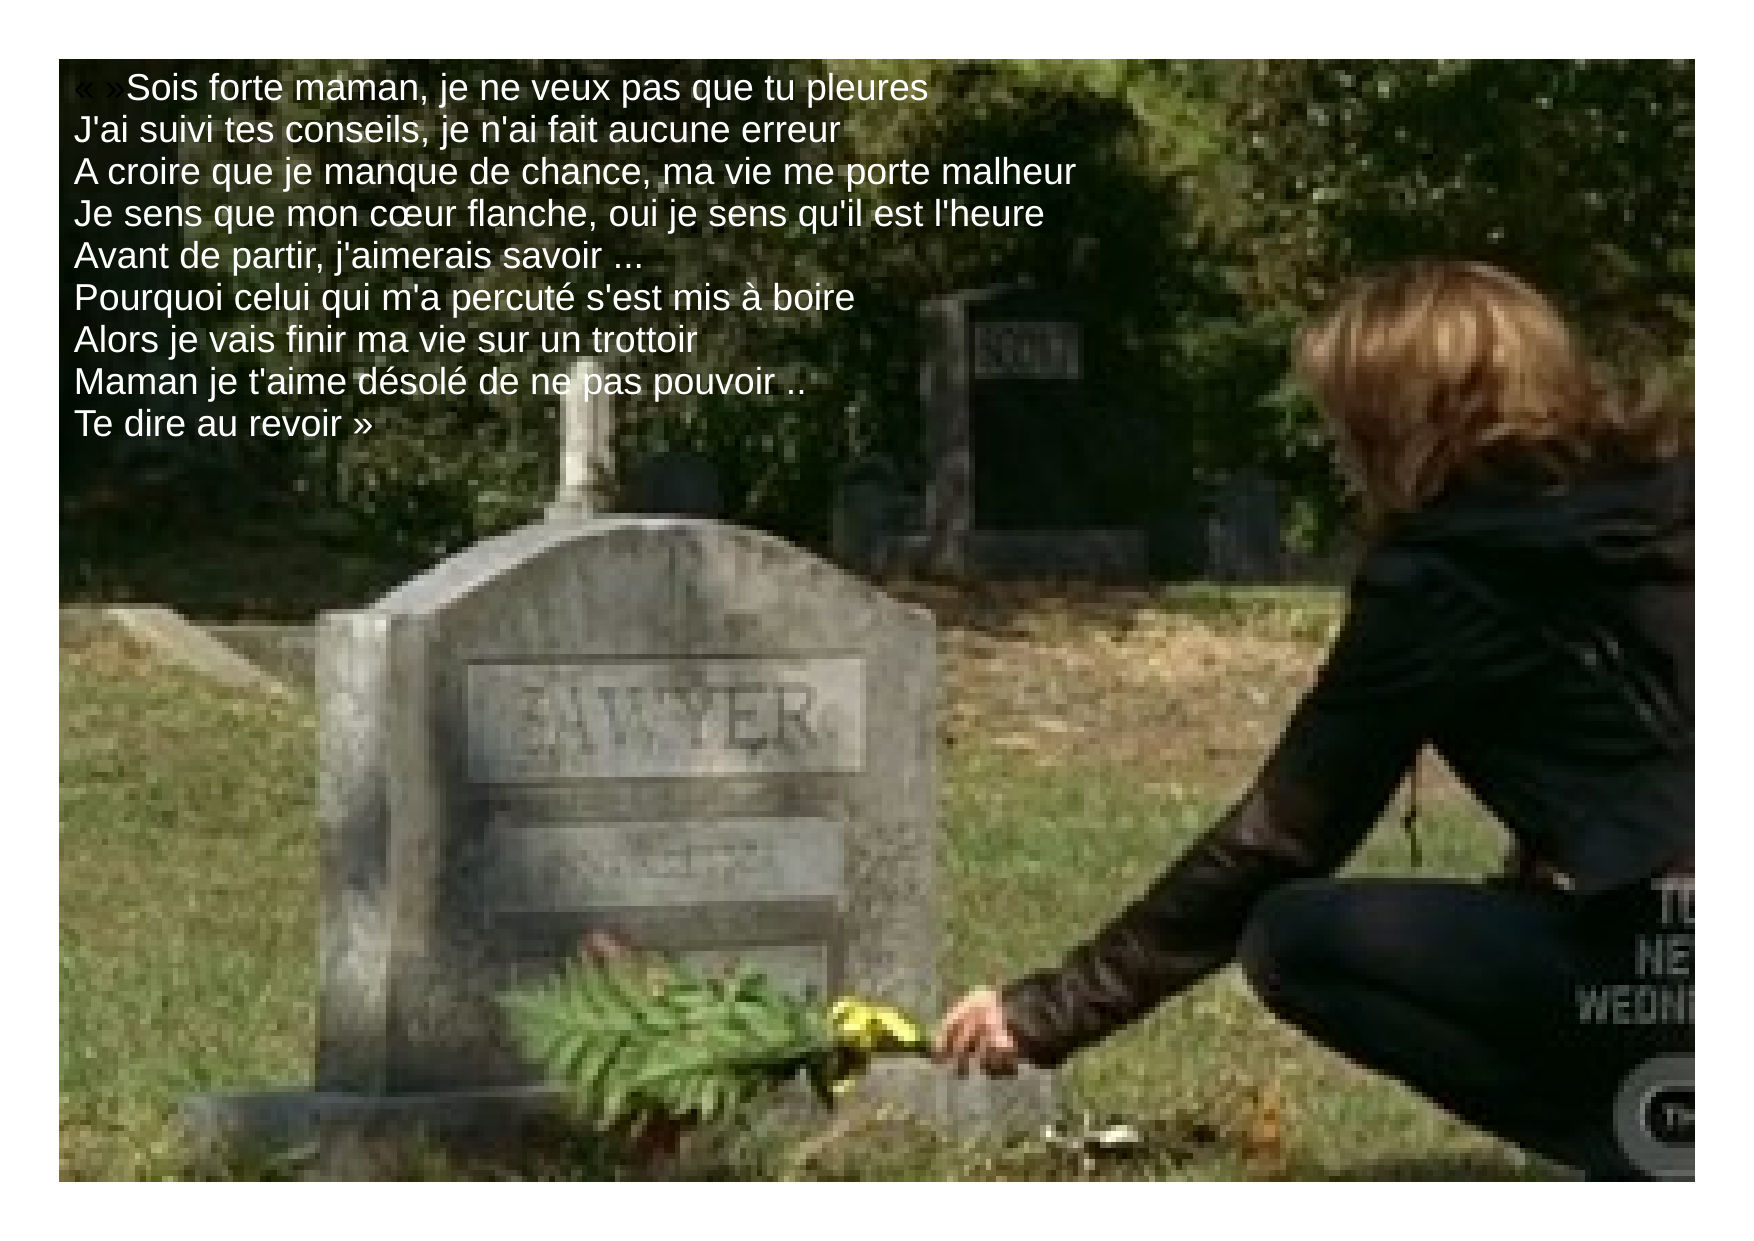

« »Sois forte maman, je ne veux pas que tu pleures
J'ai suivi tes conseils, je n'ai fait aucune erreur
A croire que je manque de chance, ma vie me porte malheur
Je sens que mon cœur flanche, oui je sens qu'il est l'heure
Avant de partir, j'aimerais savoir ...
Pourquoi celui qui m'a percuté s'est mis à boire
Alors je vais finir ma vie sur un trottoir
Maman je t'aime désolé de ne pas pouvoir ..
Te dire au revoir »